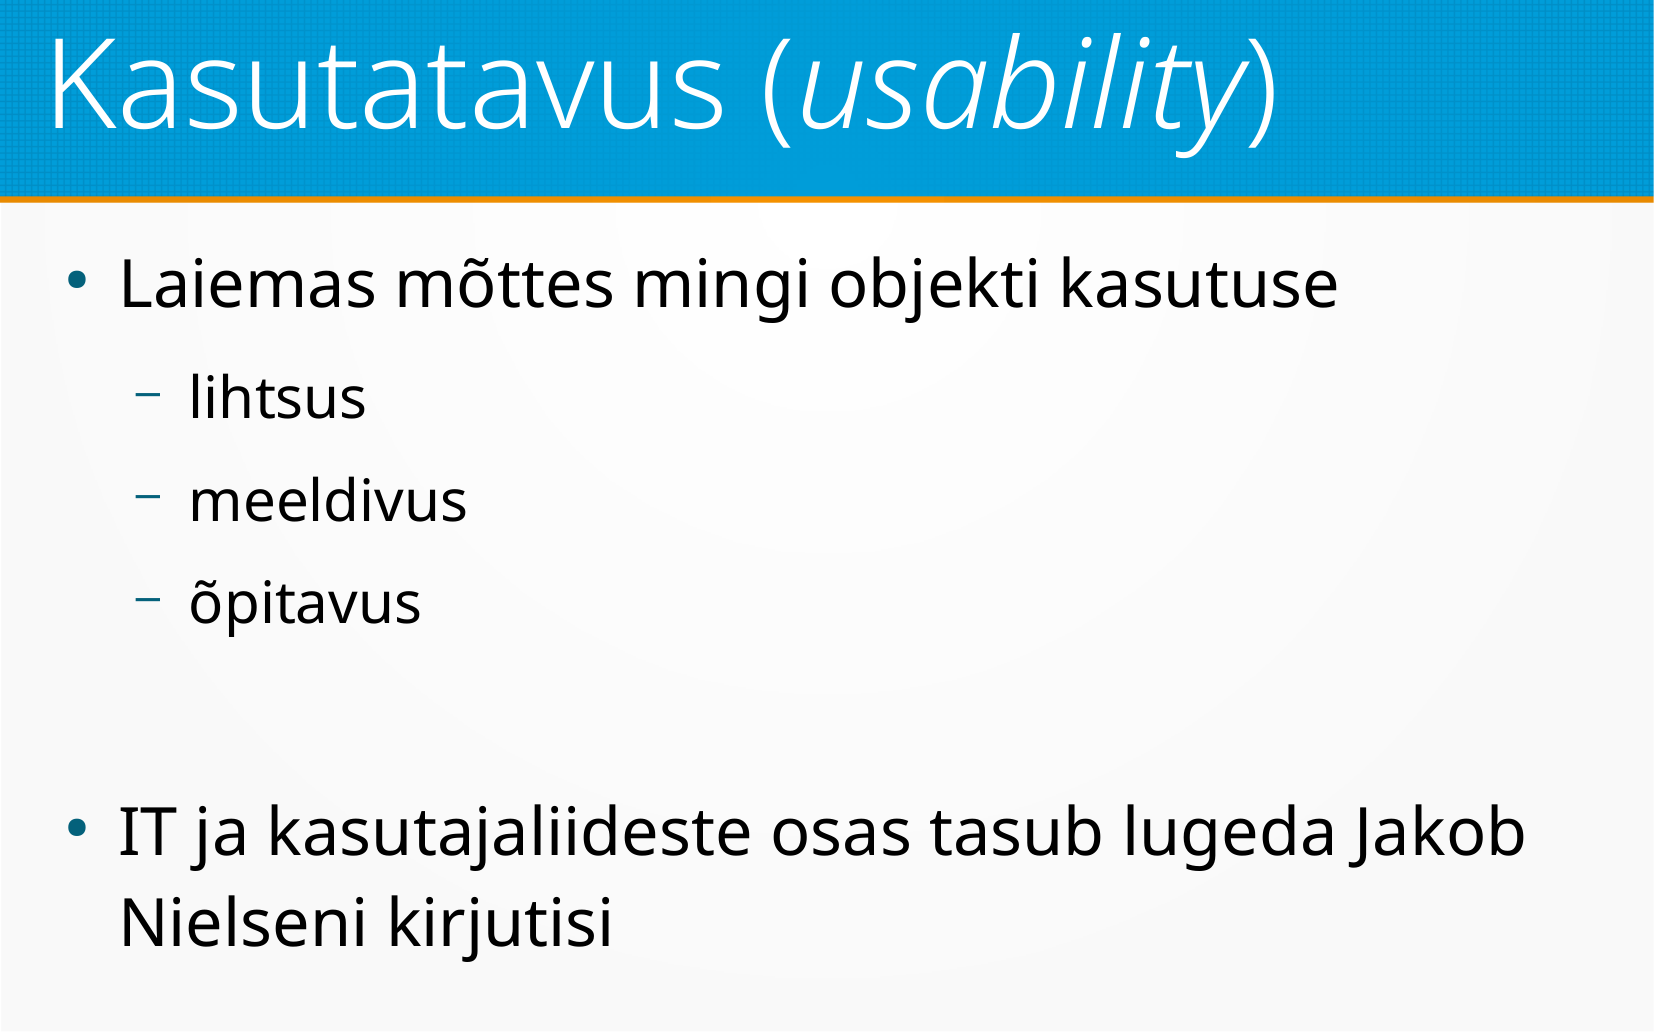

# Kasutatavus (usability)
Laiemas mõttes mingi objekti kasutuse
lihtsus
meeldivus
õpitavus
IT ja kasutajaliideste osas tasub lugeda Jakob Nielseni kirjutisi